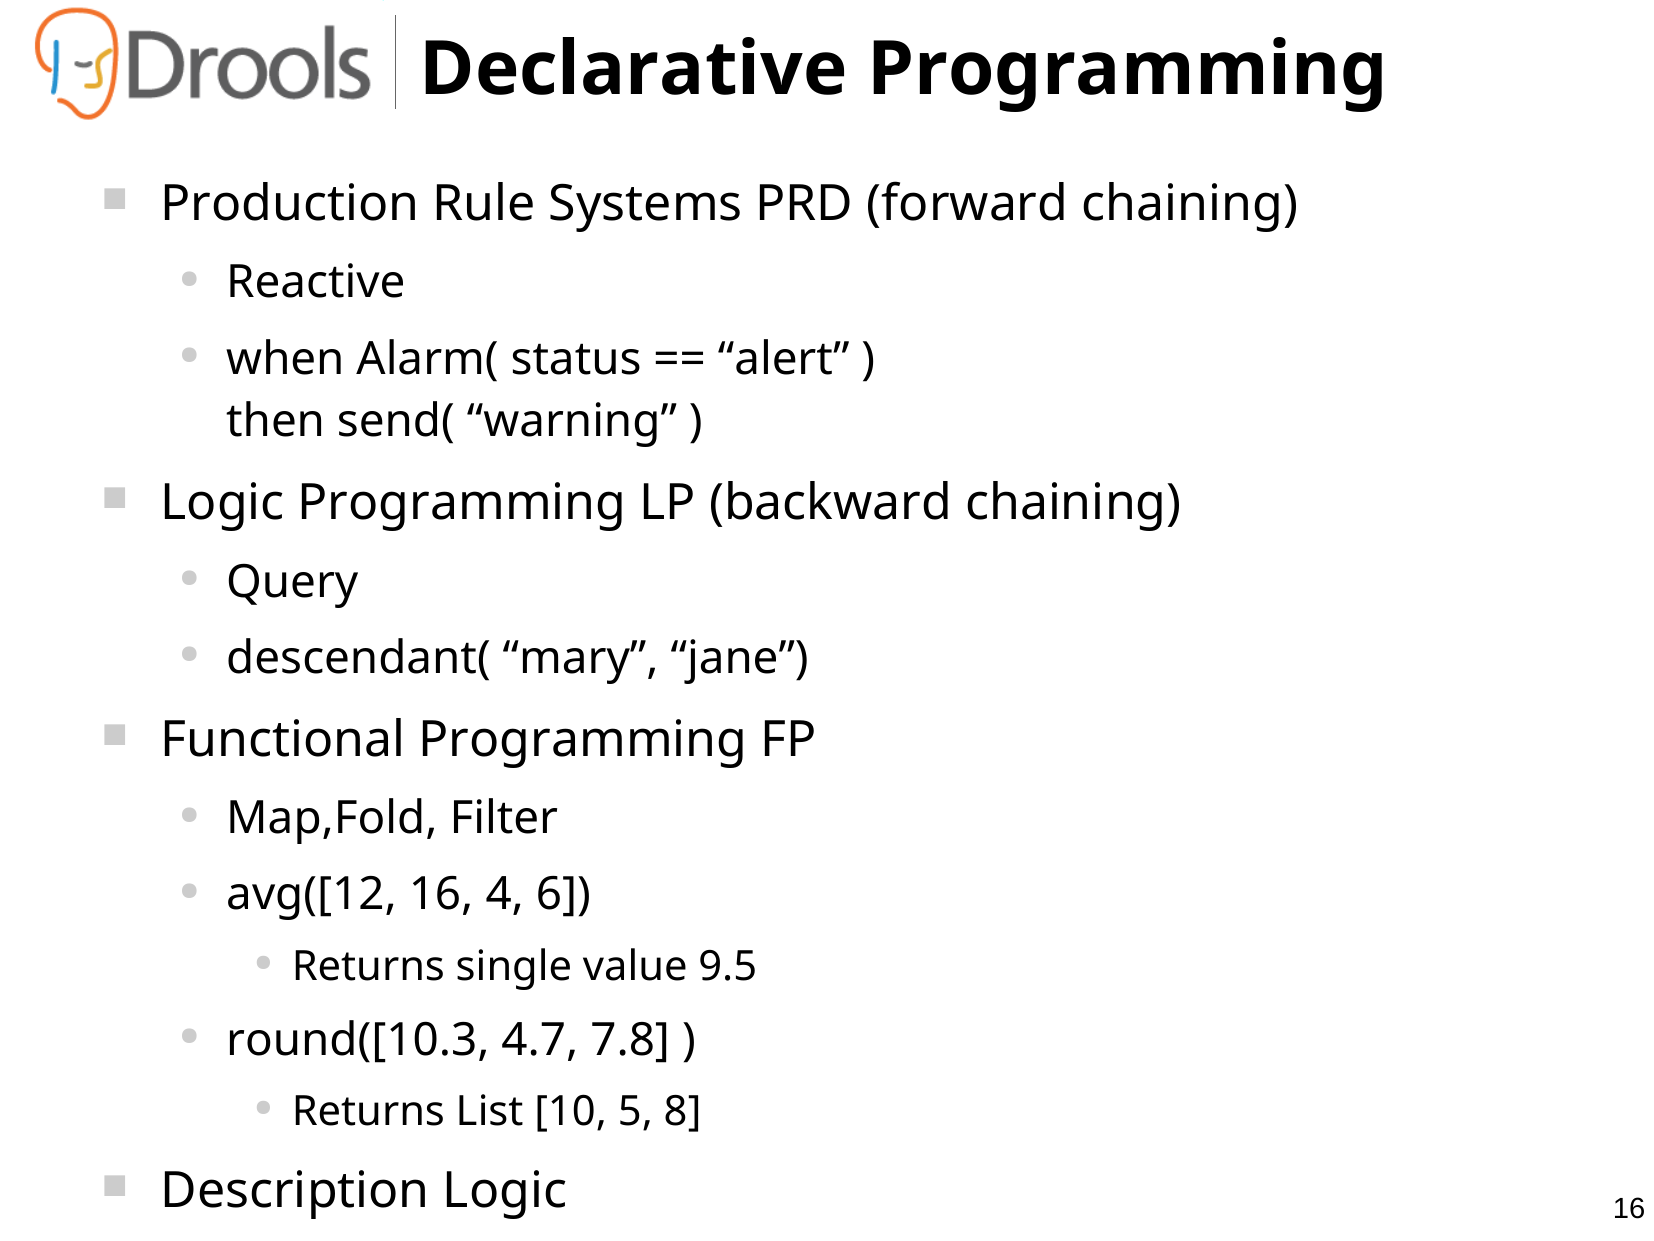

# Declarative Programming
Production Rule Systems PRD (forward chaining)
Reactive
when Alarm( status == “alert” )
then send( “warning” )
Logic Programming LP (backward chaining)
Query
descendant( “mary”, “jane”)
Functional Programming FP
Map,Fold, Filter
avg([12, 16, 4, 6])
Returns single value 9.5
round([10.3, 4.7, 7.8] )
Returns List [10, 5, 8]
Description Logic
Person Has Name and
 LivesAt Address